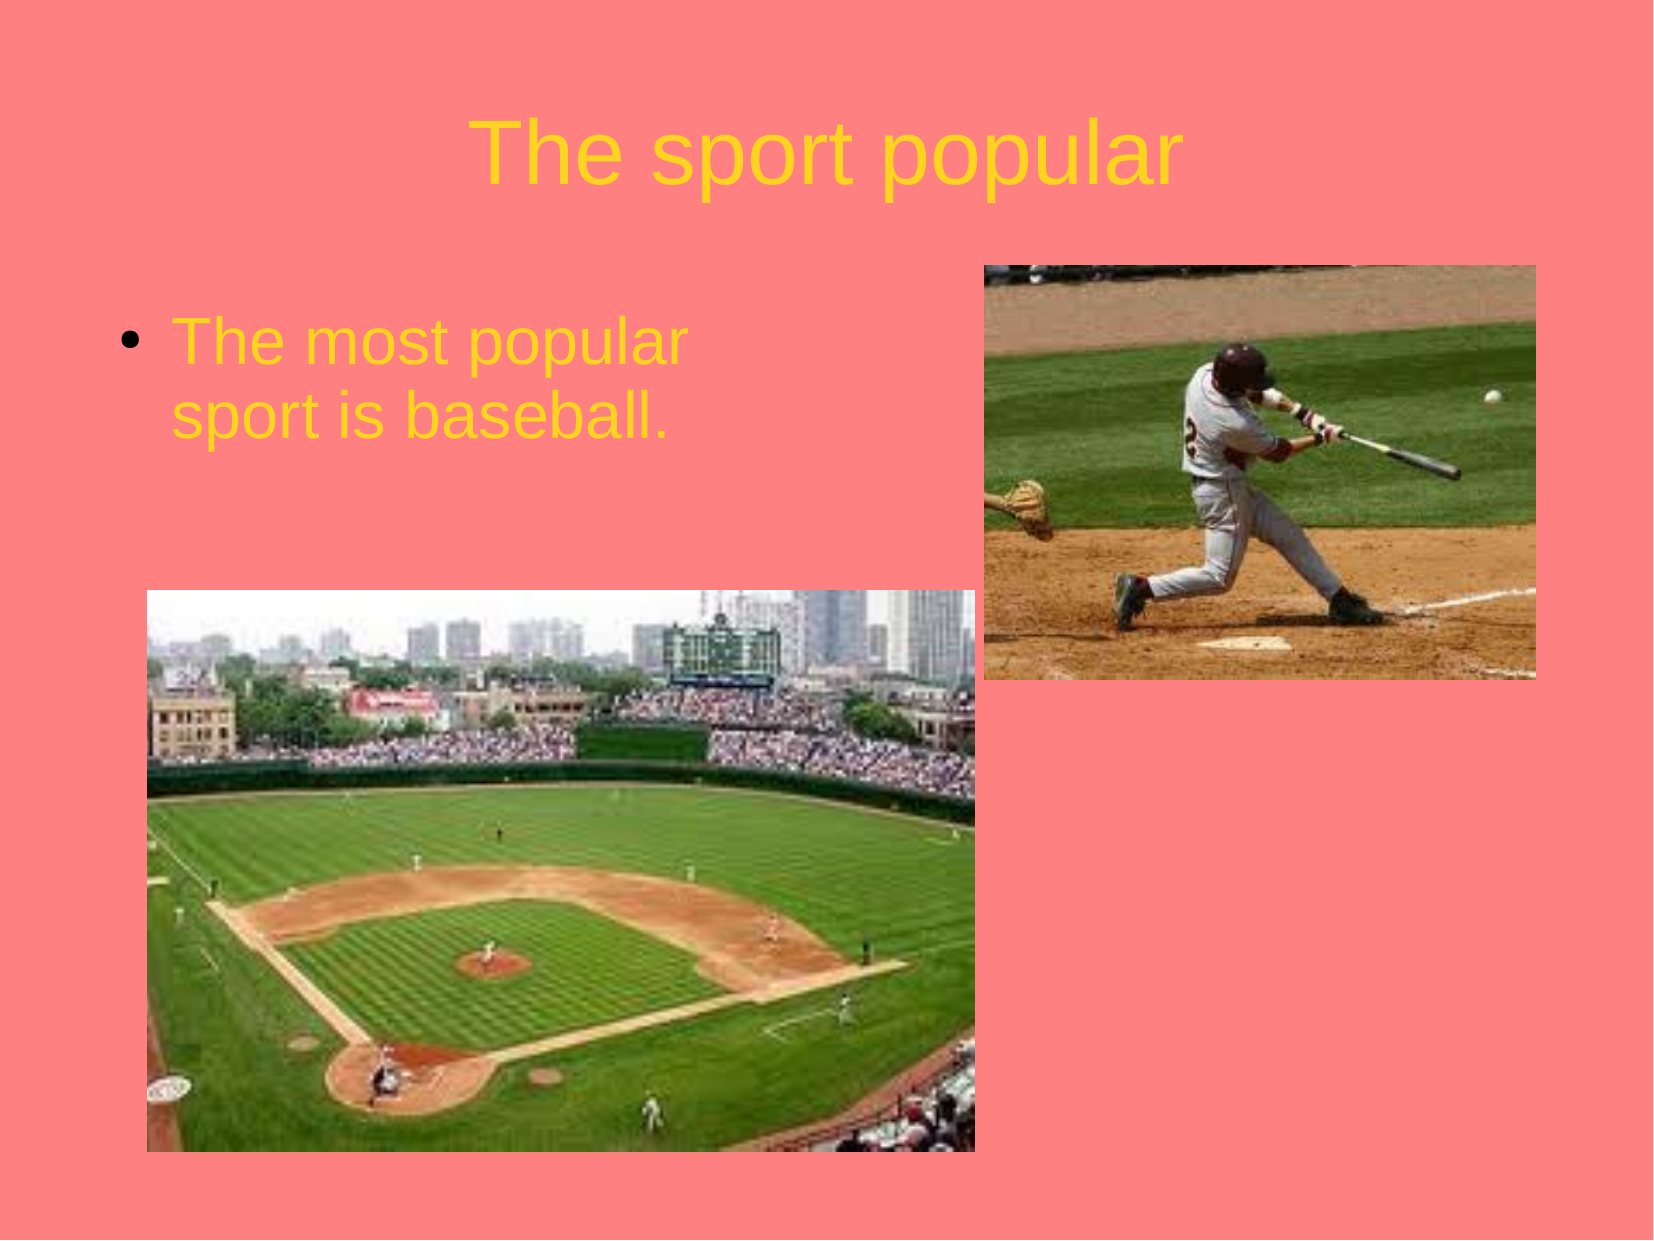

# The sport popular
The most popular sport is baseball.